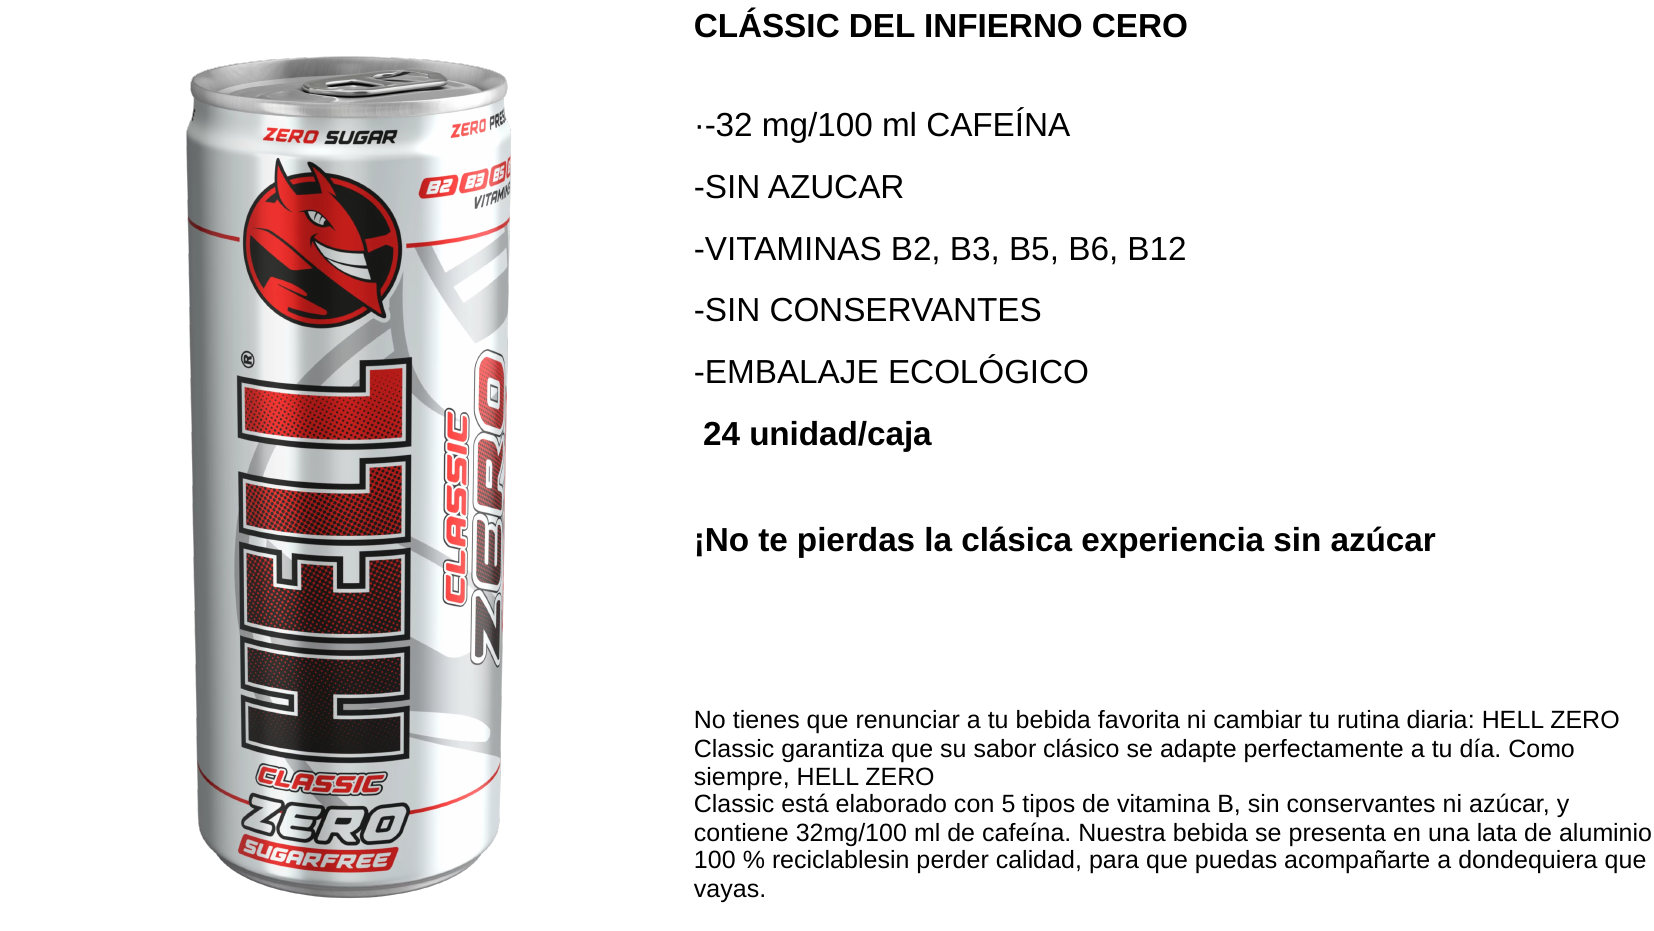

CLÁSSIC DEL INFIERNO CERO
·-32 mg/100 ml CAFEÍNA
-SIN AZUCAR
-VITAMINAS B2, B3, B5, B6, B12
-SIN CONSERVANTES
-EMBALAJE ECOLÓGICO
 24 unidad/caja
¡No te pierdas la clásica experiencia sin azúcar
No tienes que renunciar a tu bebida favorita ni cambiar tu rutina diaria: HELL ZERO Classic garantiza que su sabor clásico se adapte perfectamente a tu día. Como siempre, HELL ZERO
Classic está elaborado con 5 tipos de vitamina B, sin conservantes ni azúcar, y contiene 32mg/100 ml de cafeína. Nuestra bebida se presenta en una lata de aluminio 100 % reciclablesin perder calidad, para que puedas acompañarte a dondequiera que vayas.